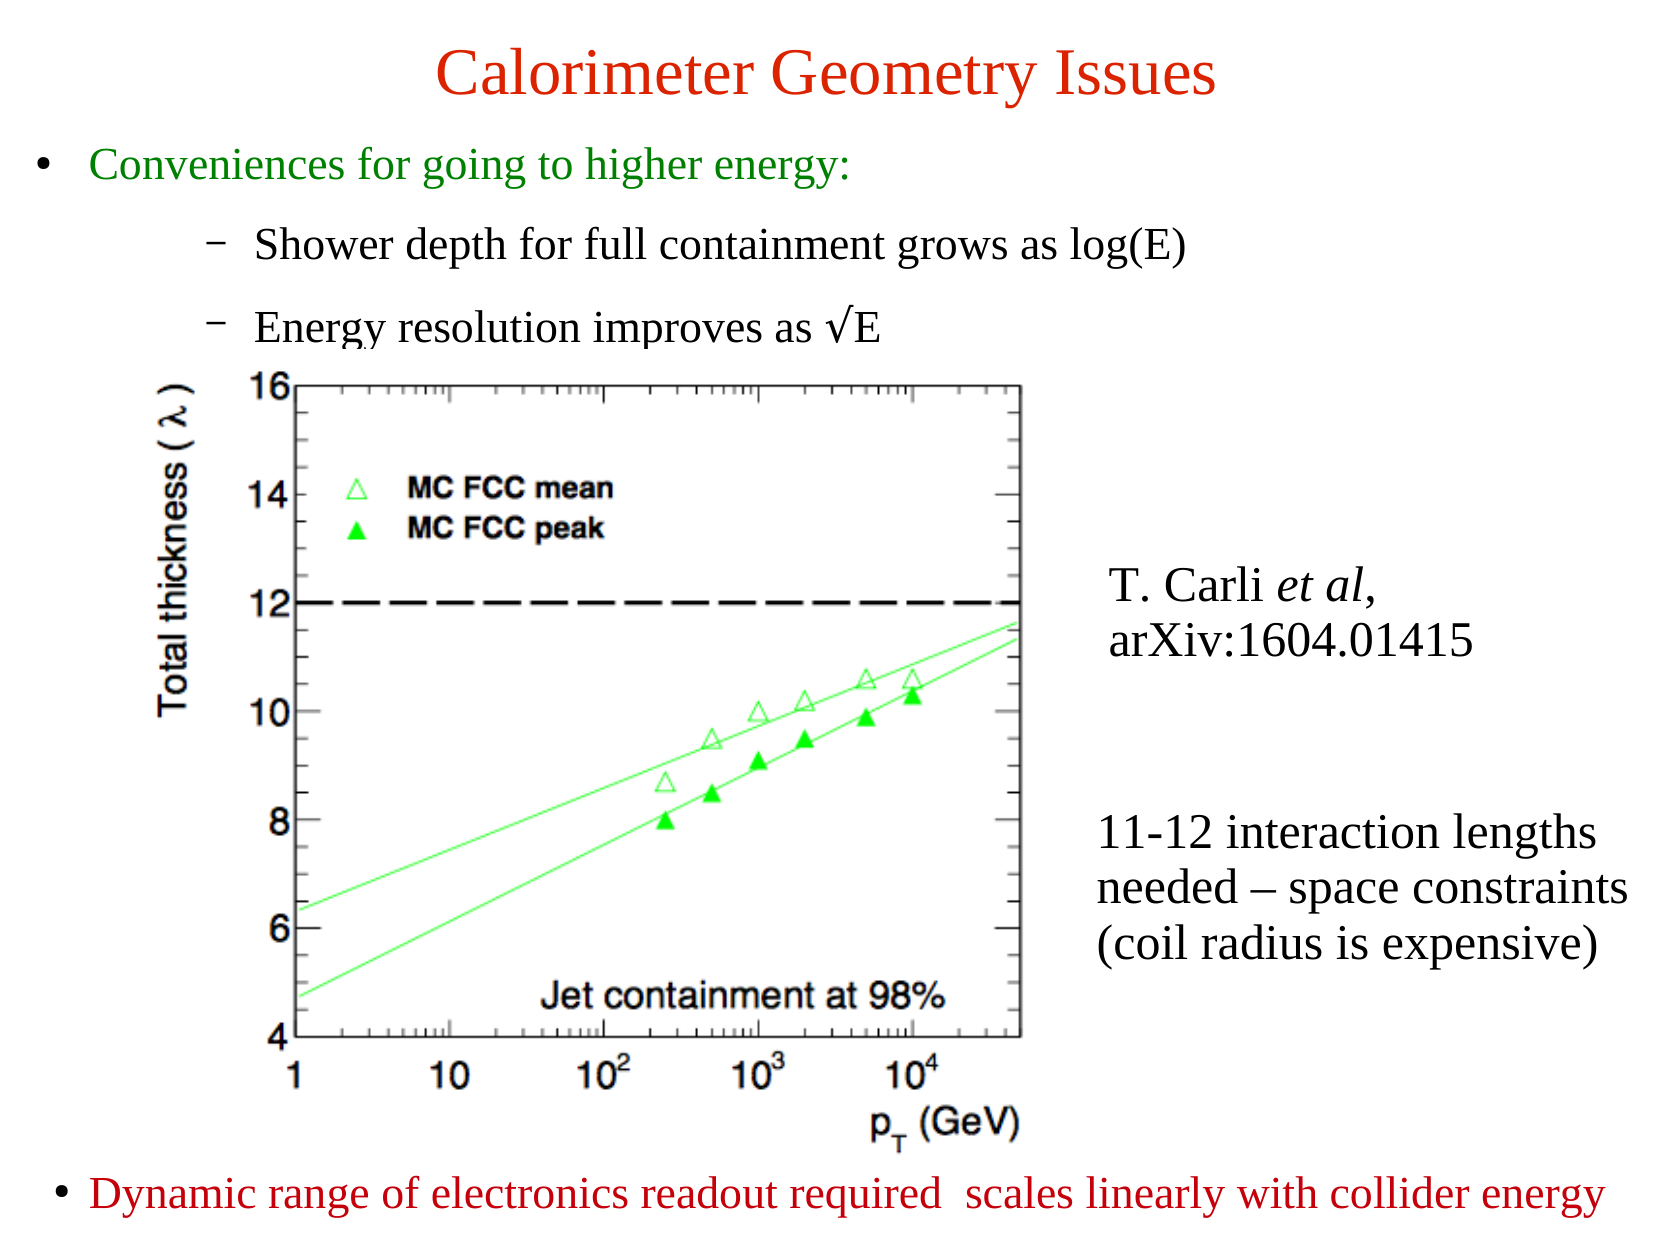

# Calorimeter Geometry Issues
Conveniences for going to higher energy:
Shower depth for full containment grows as log(E)
Energy resolution improves as √E
T. Carli et al,
arXiv:1604.01415
11-12 interaction lengths
needed – space constraints
(coil radius is expensive)
Dynamic range of electronics readout required scales linearly with collider energy